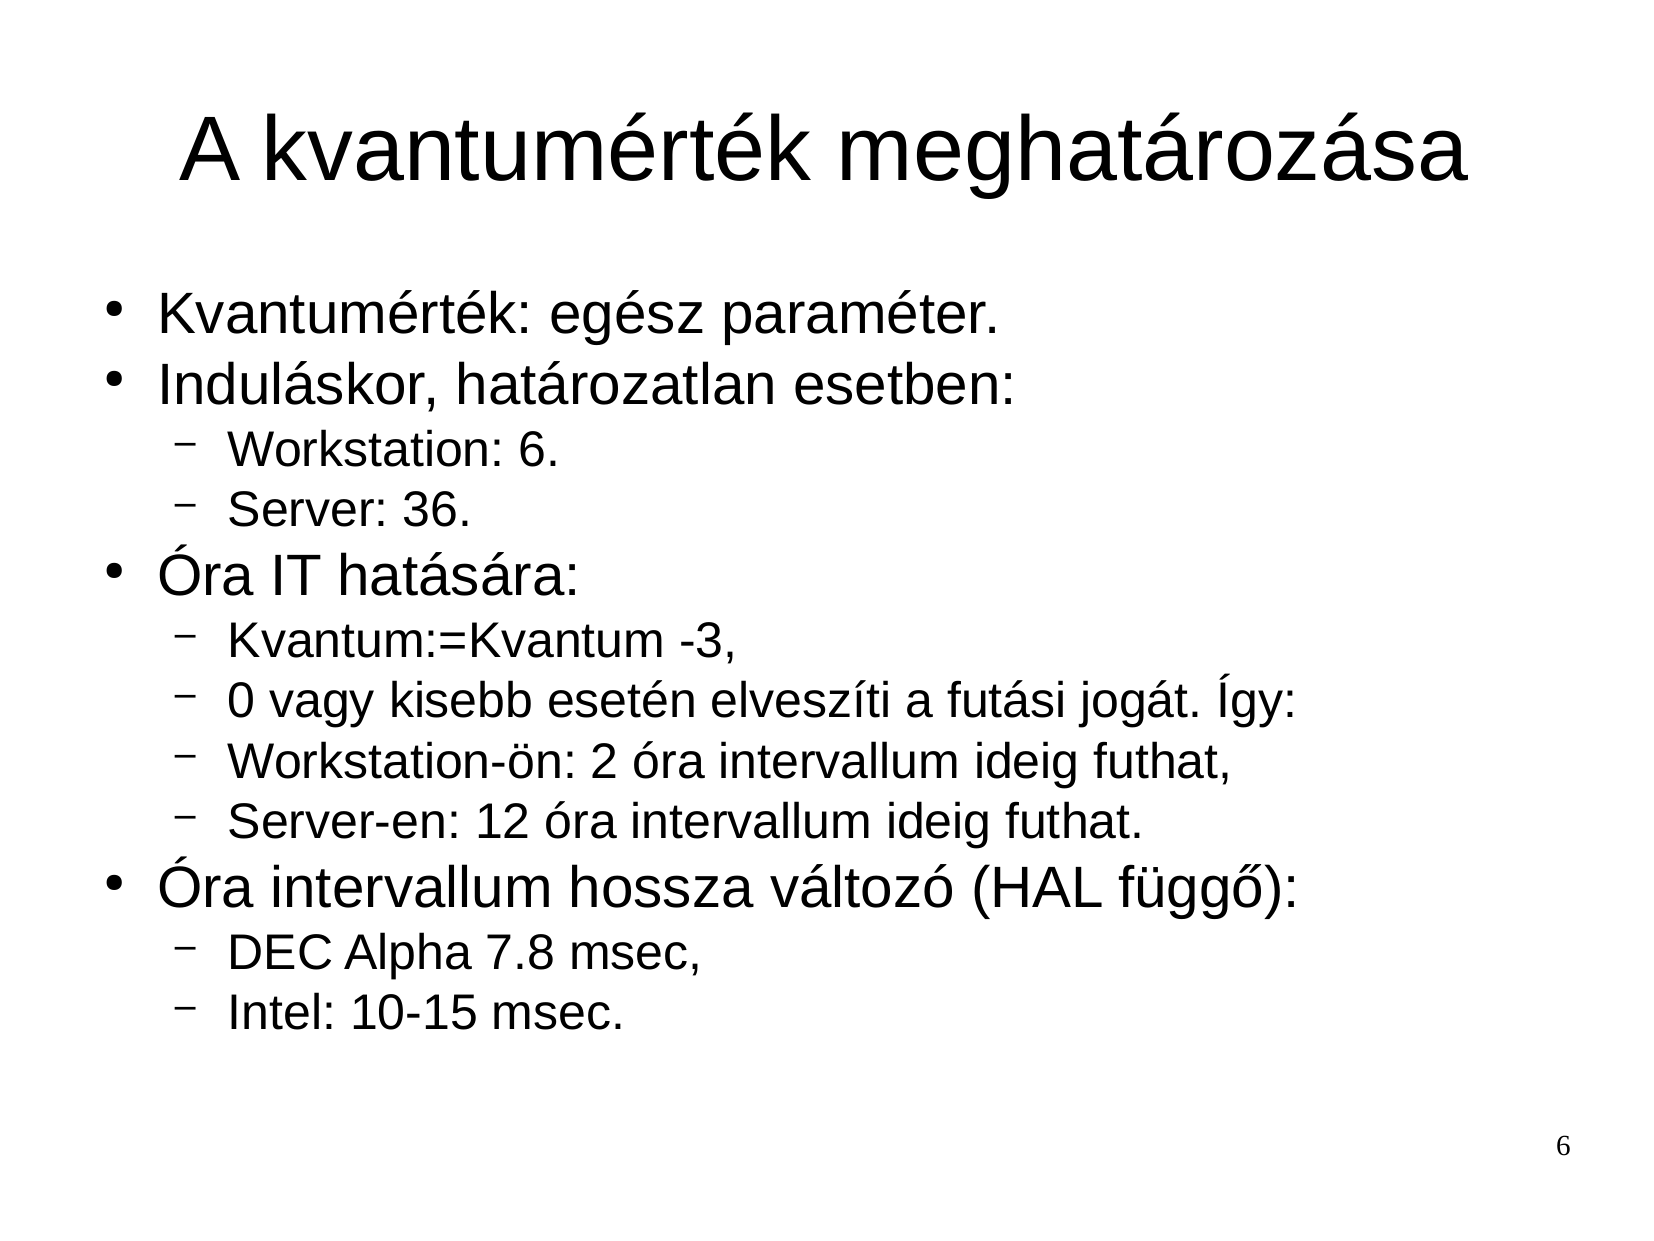

# A kvantumérték meghatározása
Kvantumérték: egész paraméter.
Induláskor, határozatlan esetben:
Workstation: 6.
Server: 36.
Óra IT hatására:
Kvantum:=Kvantum -3,
0 vagy kisebb esetén elveszíti a futási jogát. Így:
Workstation-ön: 2 óra intervallum ideig futhat,
Server-en: 12 óra intervallum ideig futhat.
Óra intervallum hossza változó (HAL függő):
DEC Alpha 7.8 msec,
Intel: 10-15 msec.
6